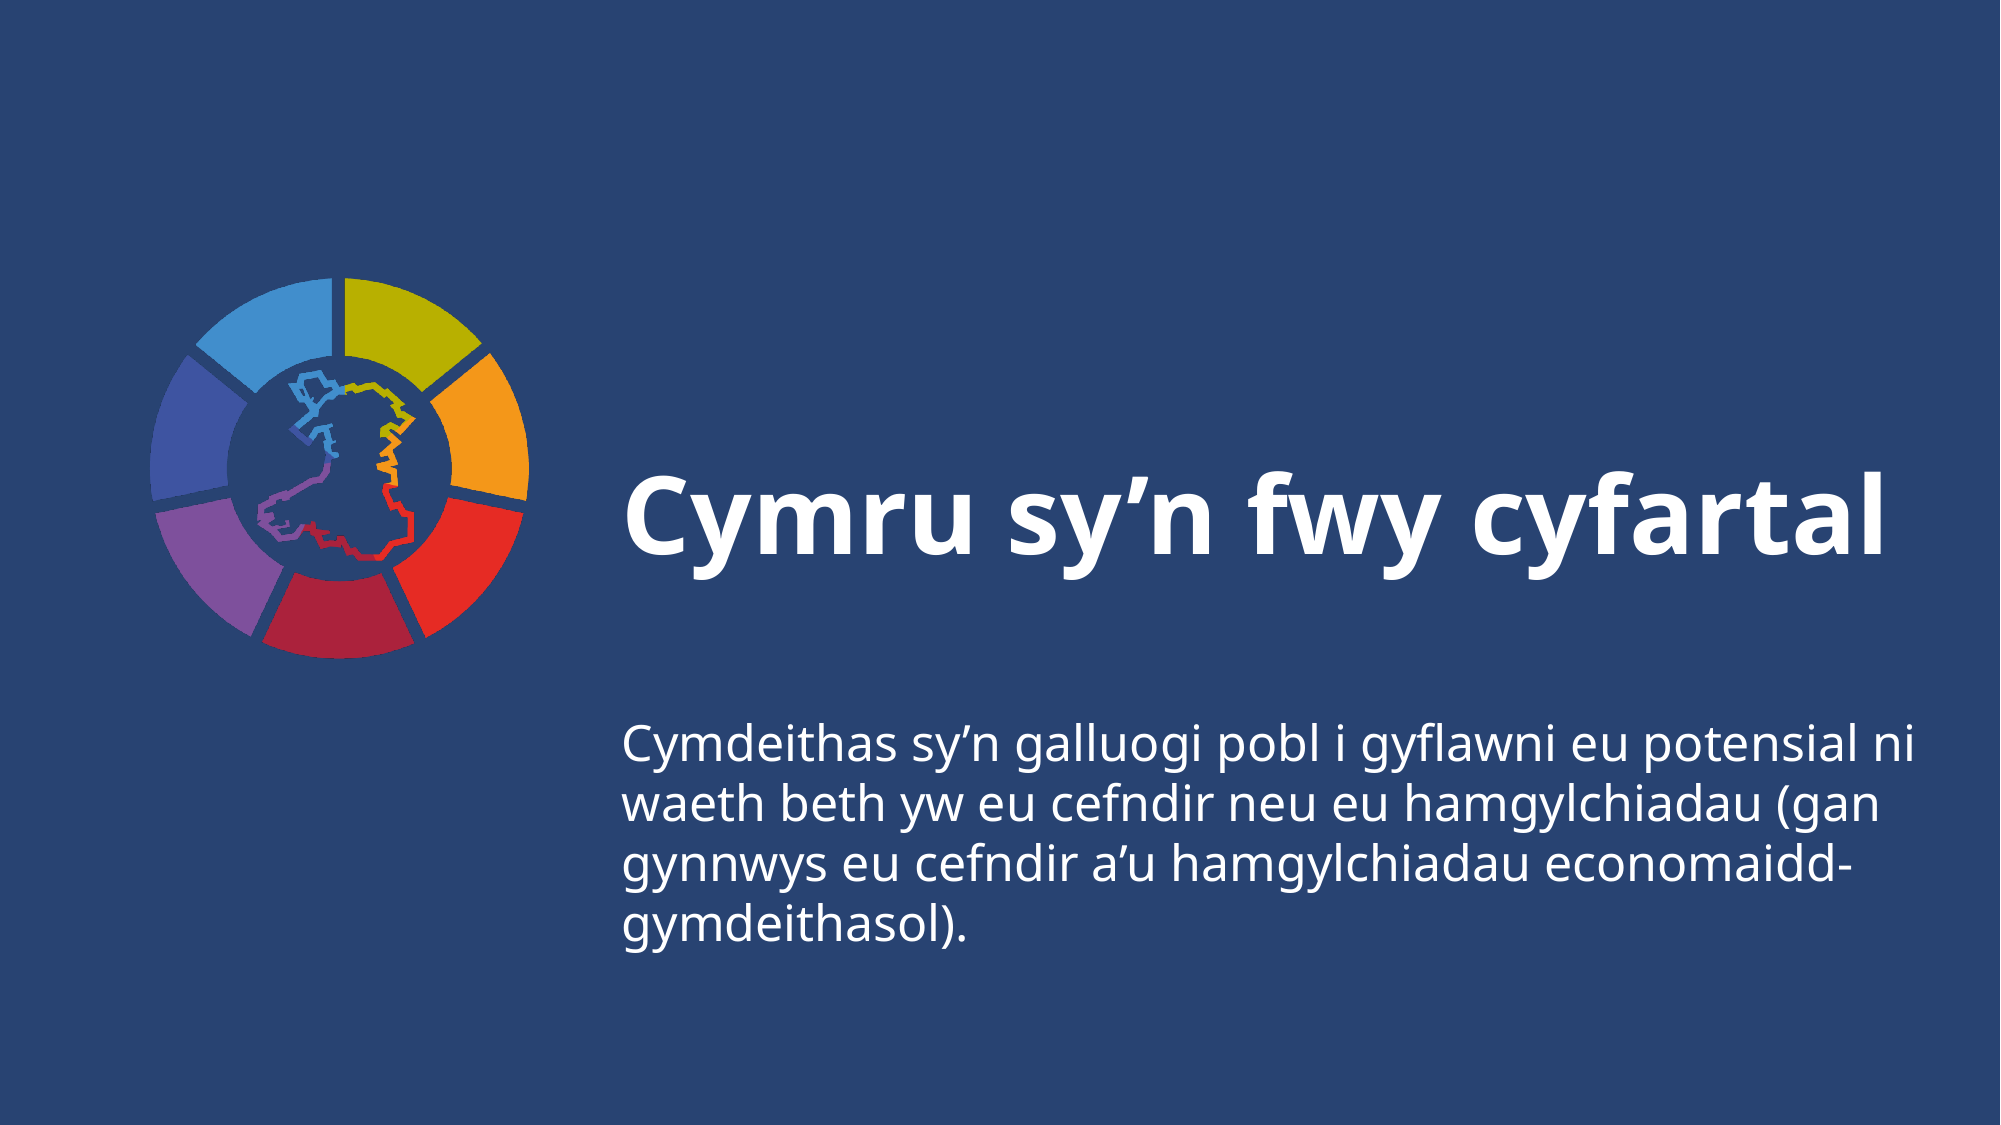

# Cymru sy’n fwy cyfartal Cymdeithas sy’n galluogi pobl i gyflawni eu potensial ni waeth beth yw eu cefndir neu eu hamgylchiadau (gan gynnwys eu cefndir a’u hamgylchiadau economaidd-gymdeithasol).